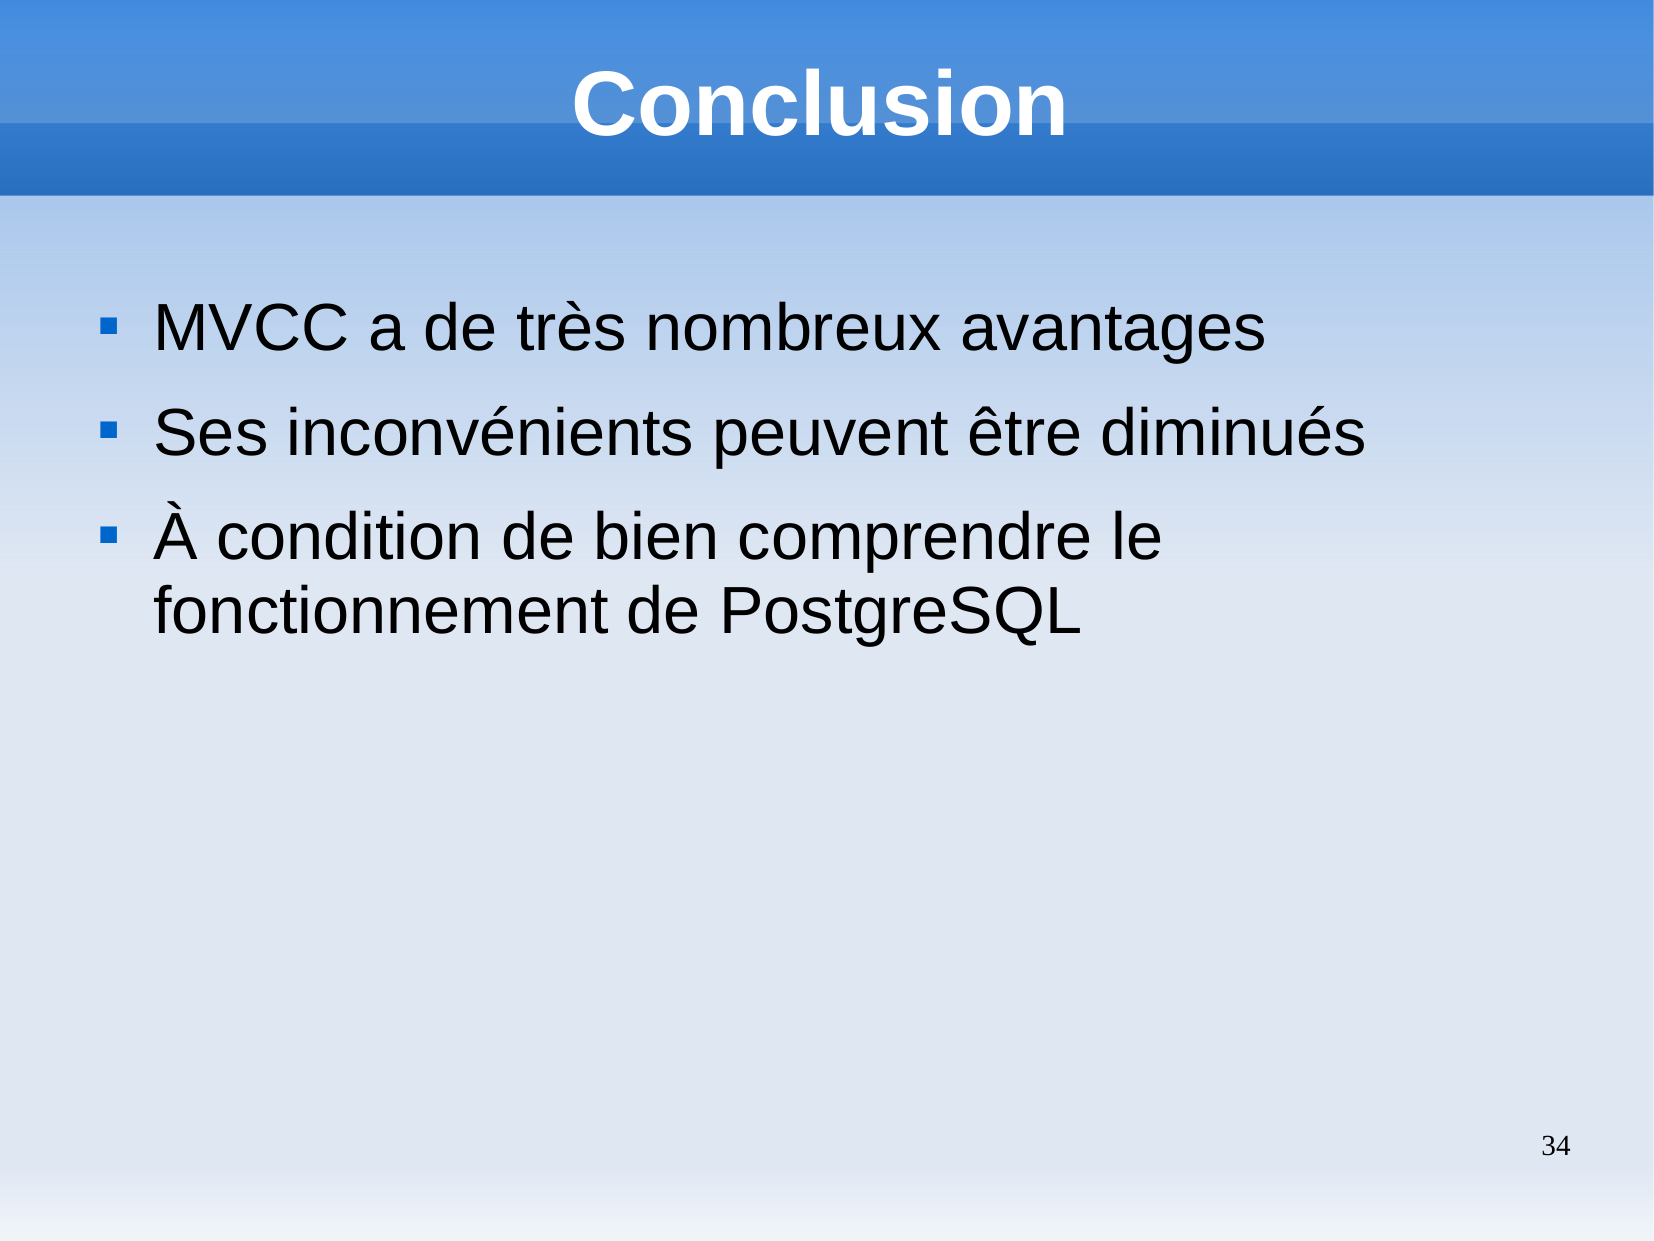

# Conclusion
MVCC a de très nombreux avantages
Ses inconvénients peuvent être diminués
À condition de bien comprendre le fonctionnement de PostgreSQL
34